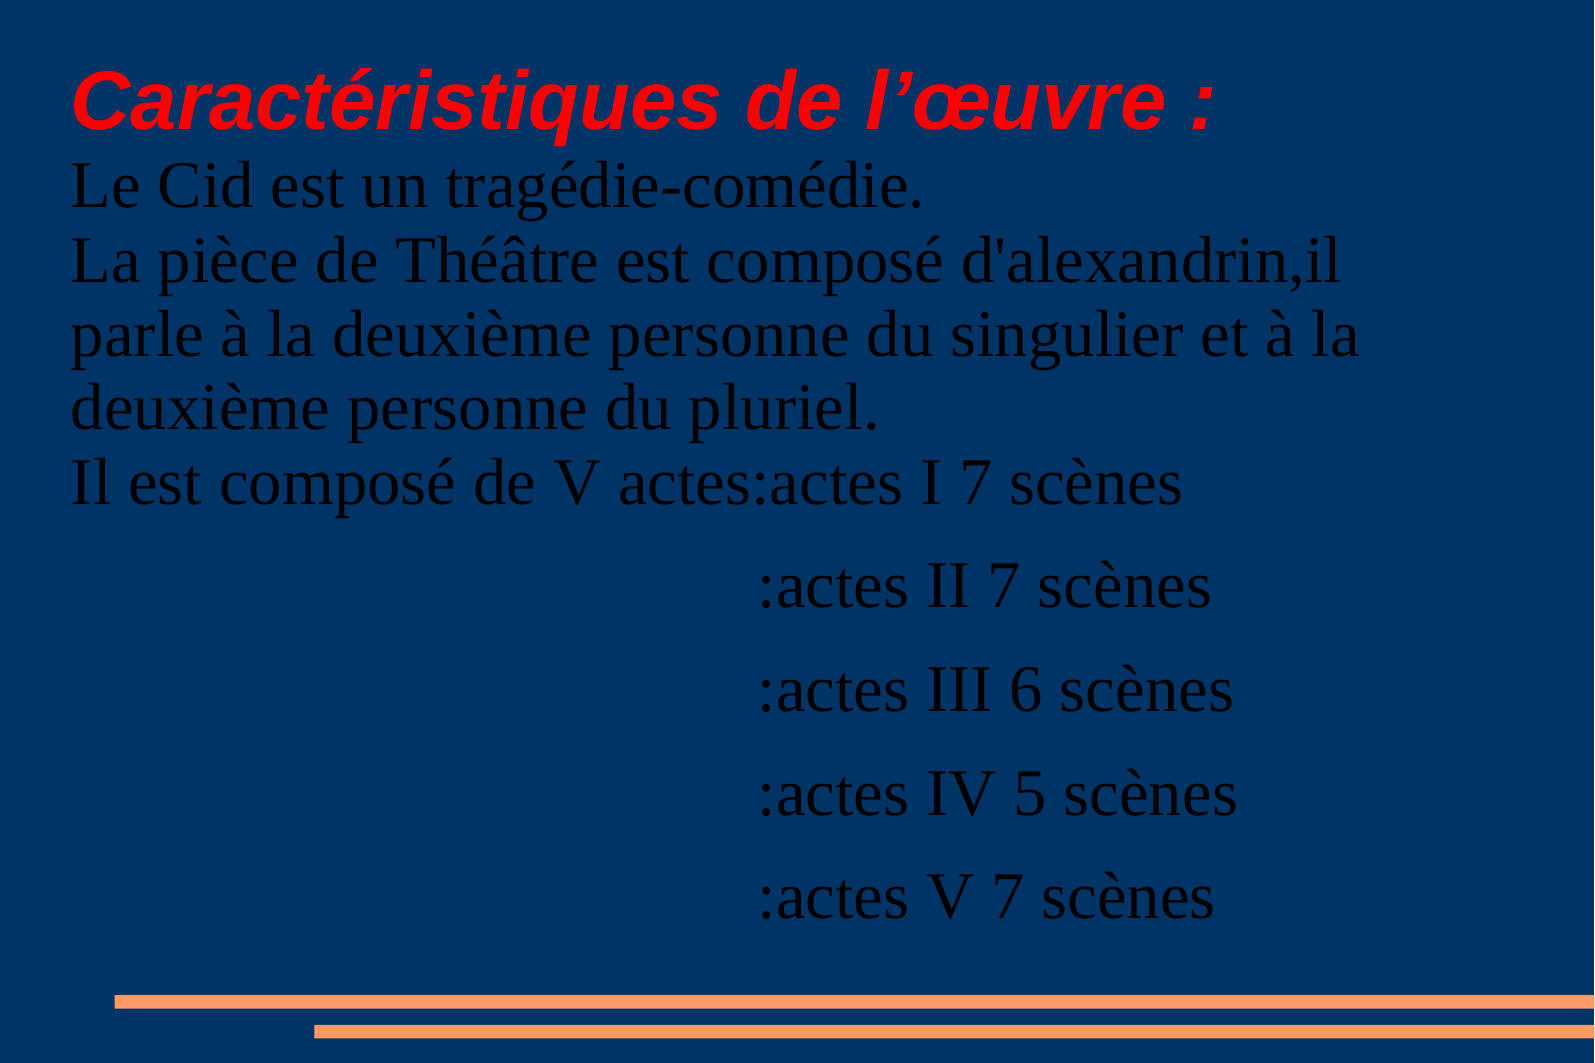

# Caractéristiques de l’œuvre :
Le Cid est un tragédie-comédie. La pièce de Théâtre est composé d'alexandrin,il parle à la deuxième personne du singulier et à la deuxième personne du pluriel. Il est composé de V actes:actes I 7 scènes
 :actes II 7 scènes
 :actes III 6 scènes
 :actes IV 5 scènes
 :actes V 7 scènes